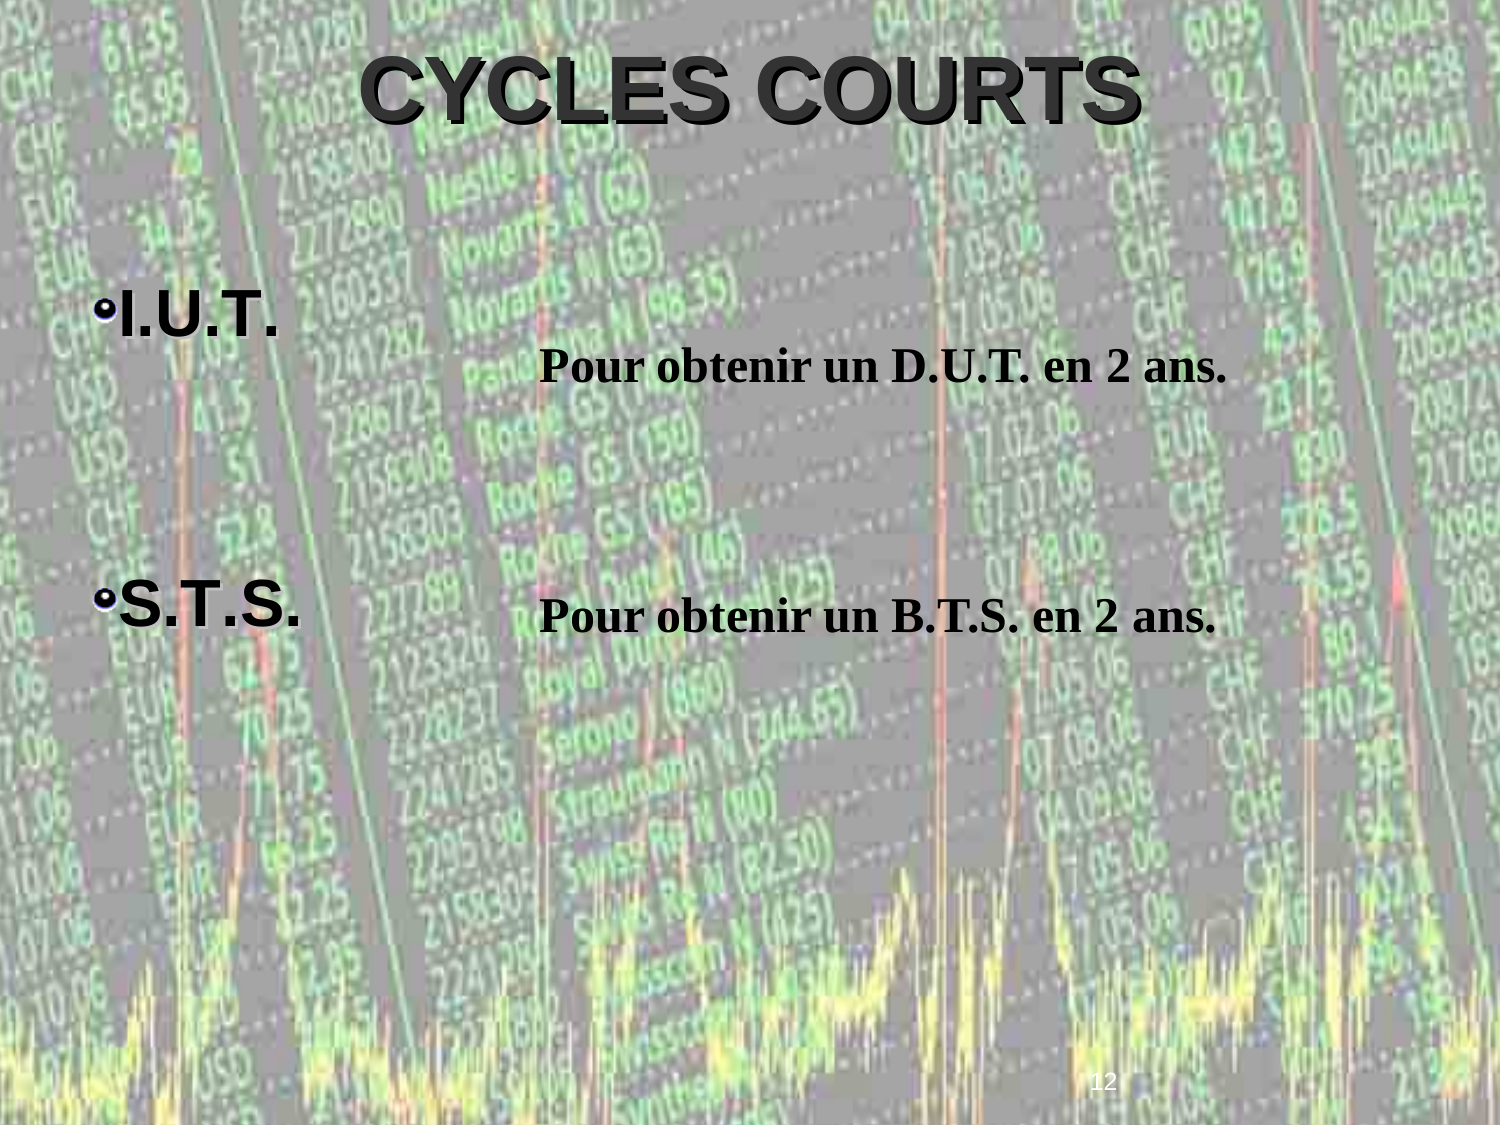

# CYCLES COURTS
I.U.T.
S.T.S.
Pour obtenir un D.U.T. en 2 ans.
Pour obtenir un B.T.S. en 2 ans.